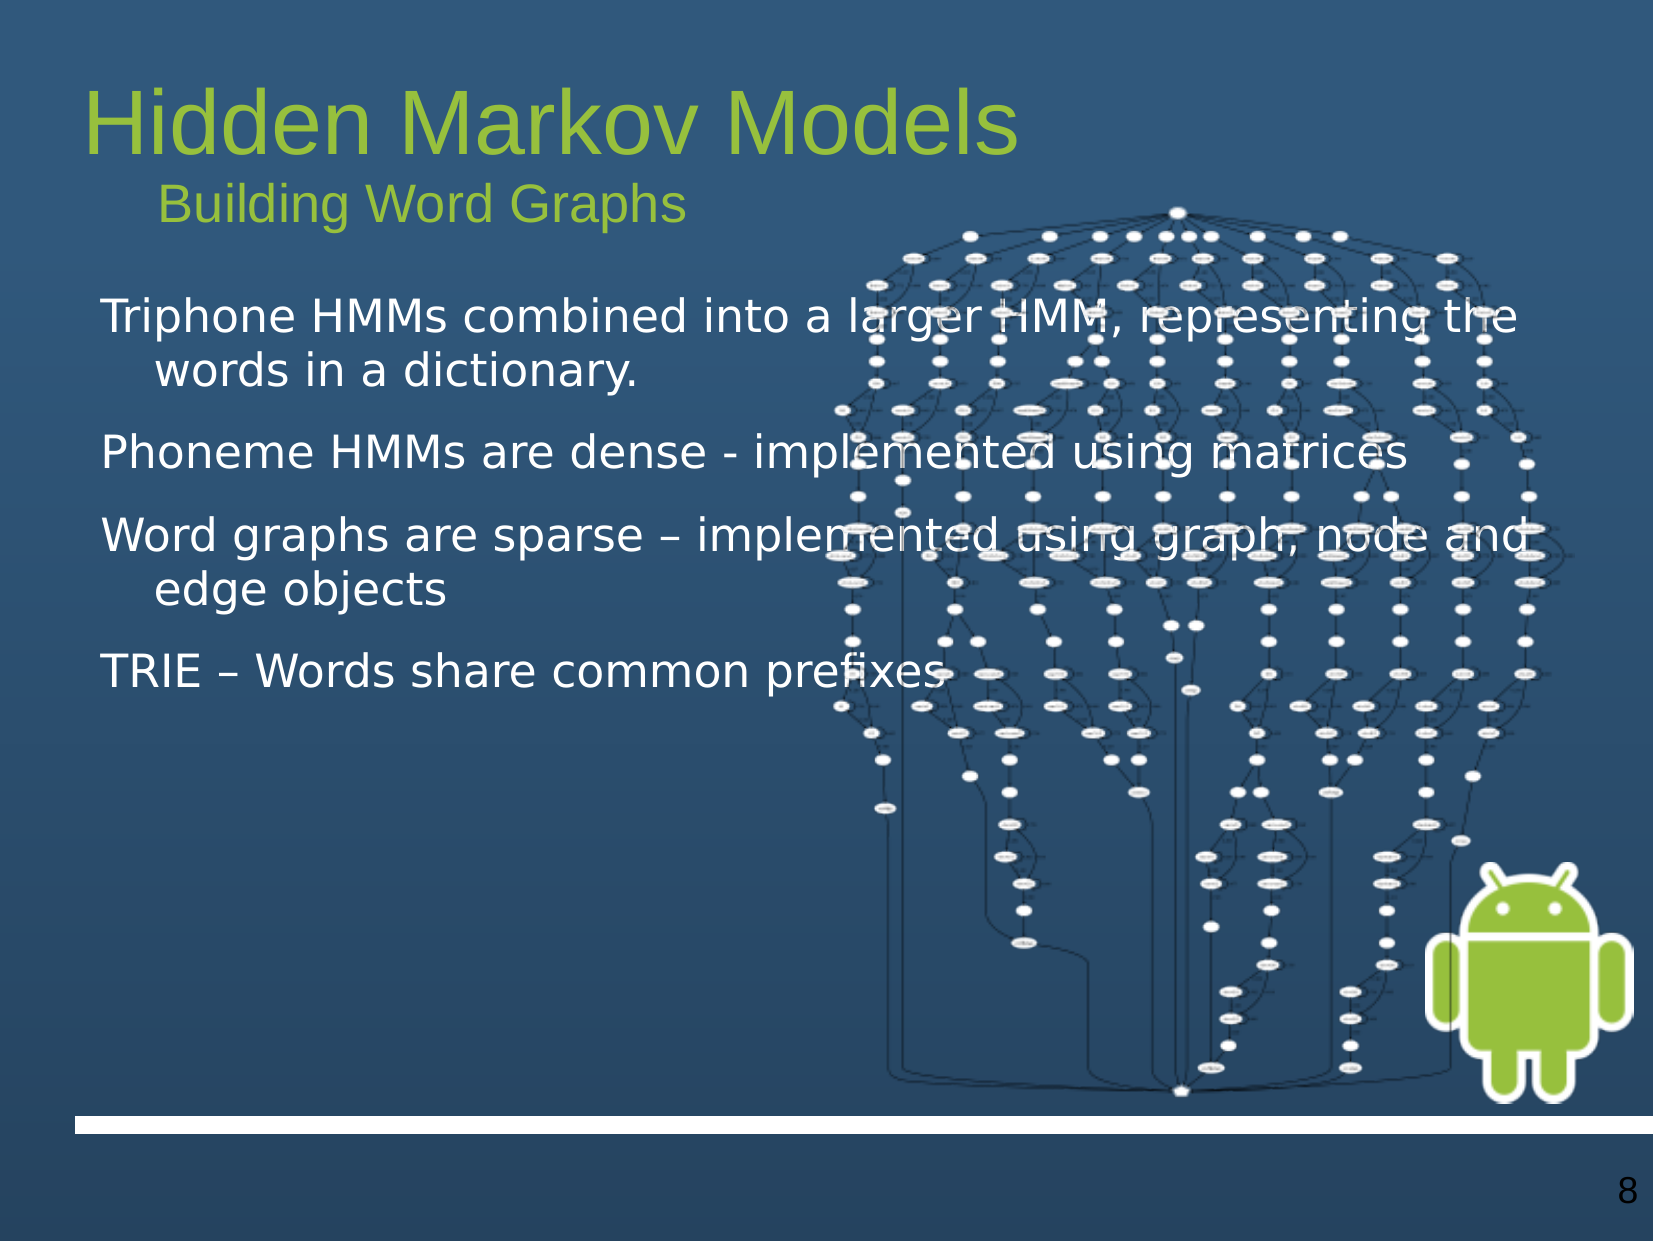

# Hidden Markov Models Building Word Graphs
Triphone HMMs combined into a larger HMM, representing the words in a dictionary.
Phoneme HMMs are dense - implemented using matrices
Word graphs are sparse – implemented using graph, node and edge objects
TRIE – Words share common prefixes